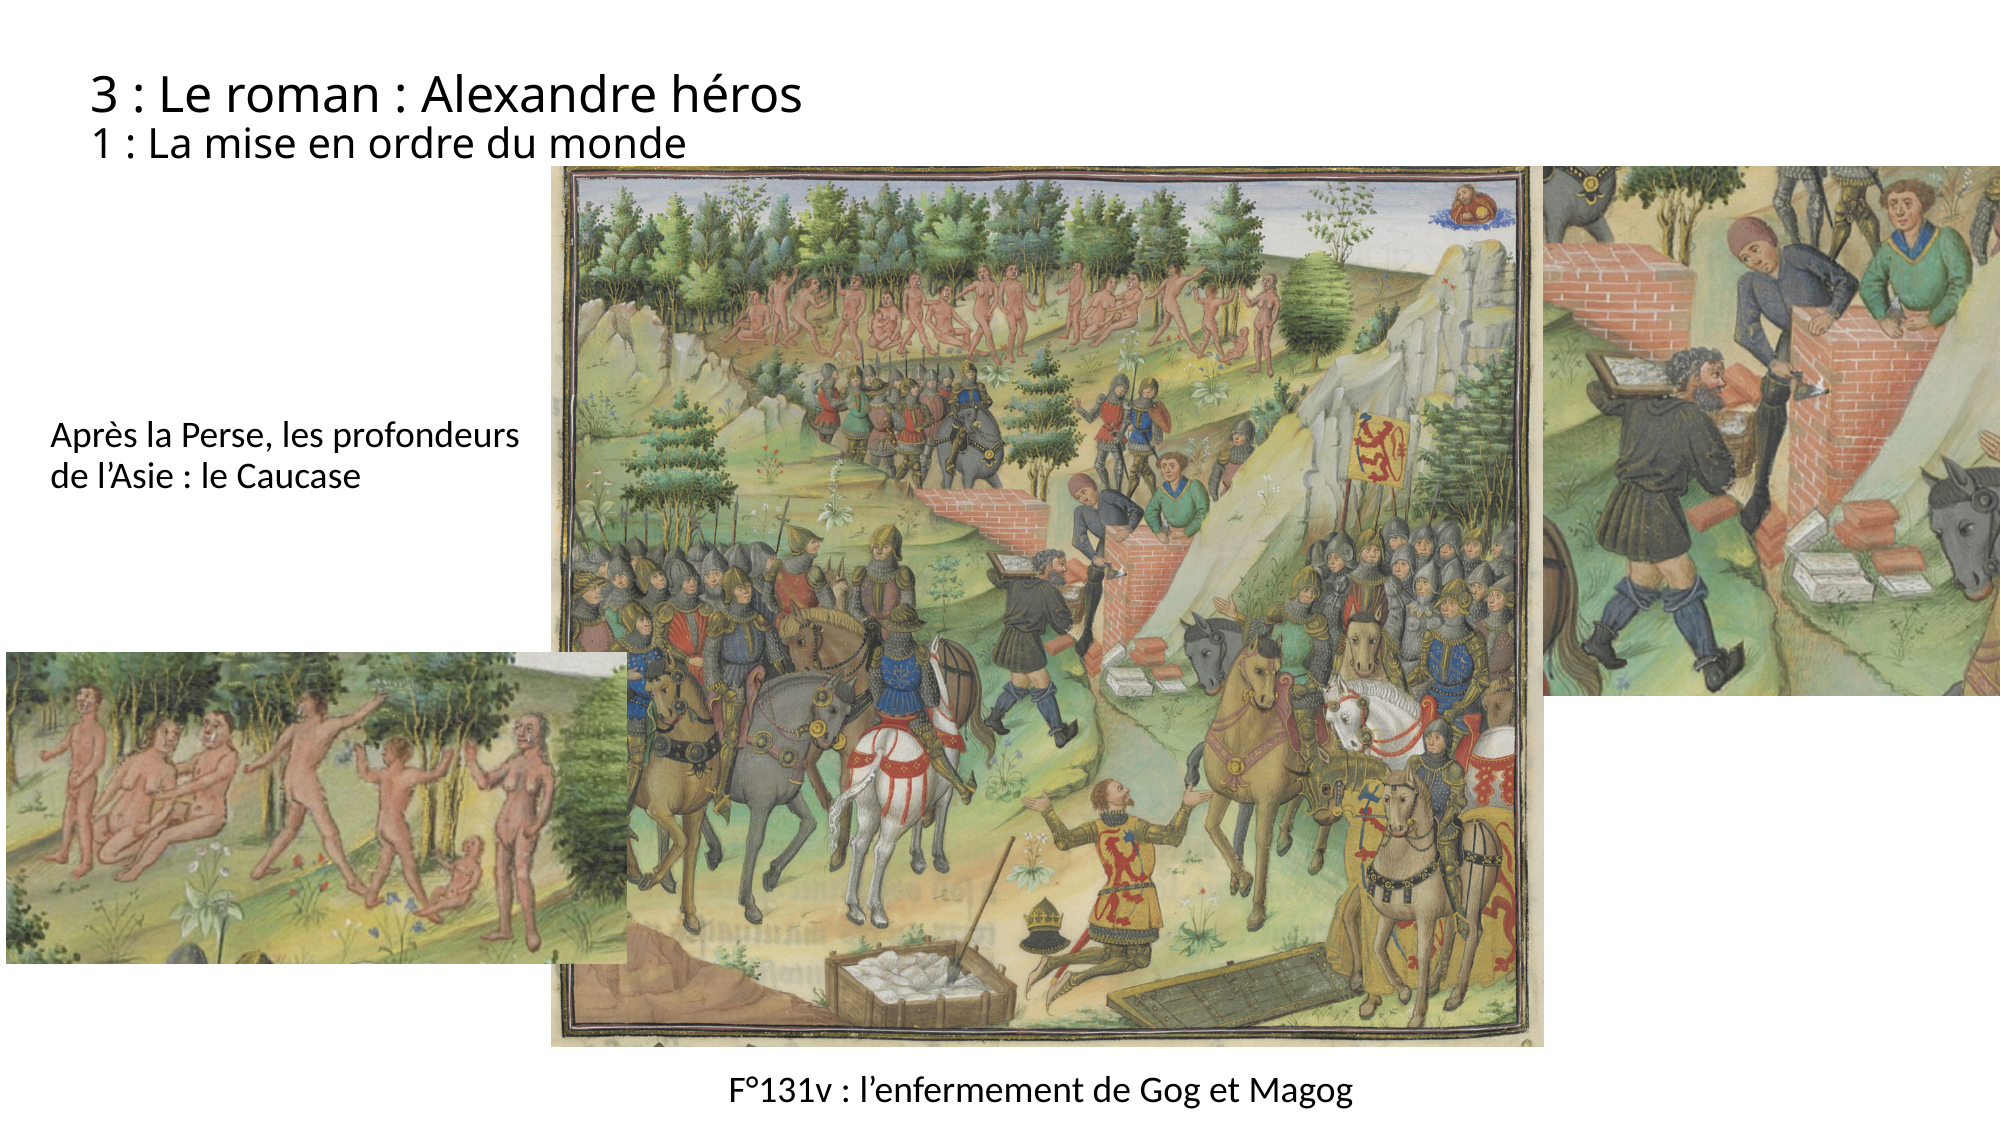

# 3 : Le roman : Alexandre héros 1 : La mise en ordre du monde
Après la Perse, les profondeurs de l’Asie : le Caucase
F°131v : l’enfermement de Gog et Magog